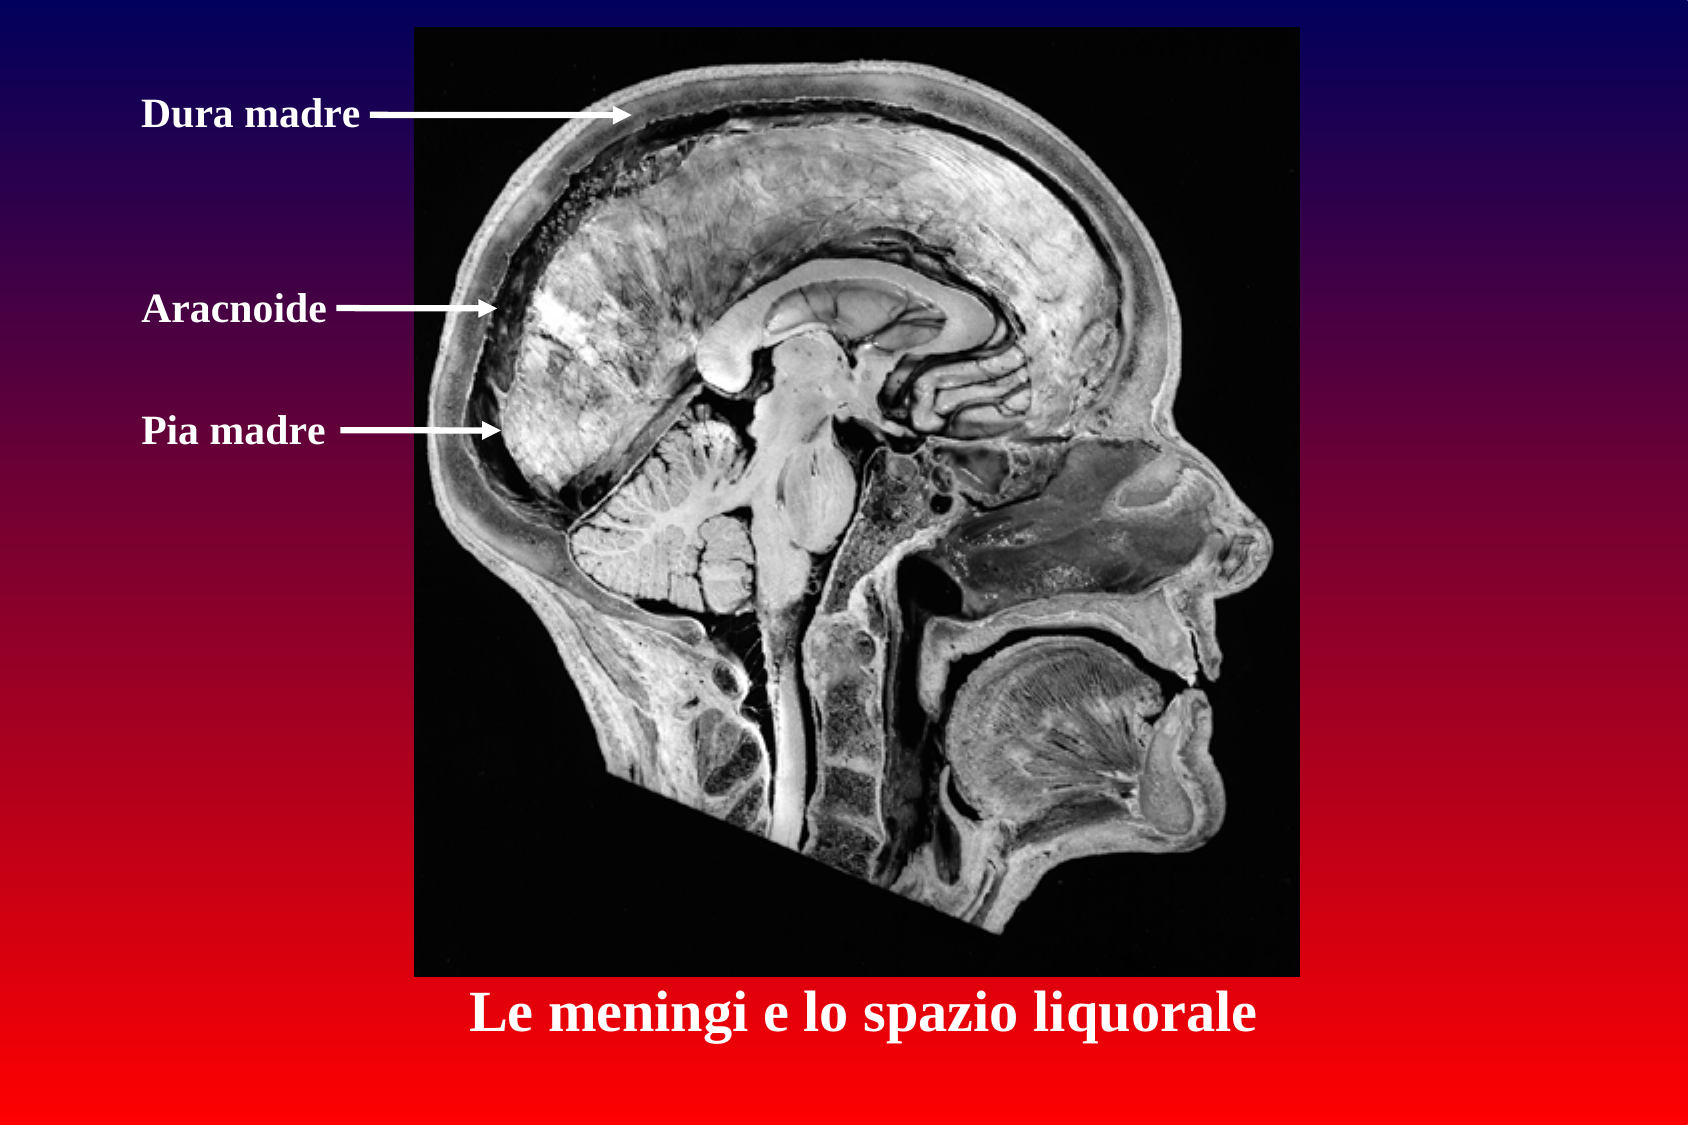

Dura madre
Aracnoide
Pia madre
Le meningi e lo spazio liquorale